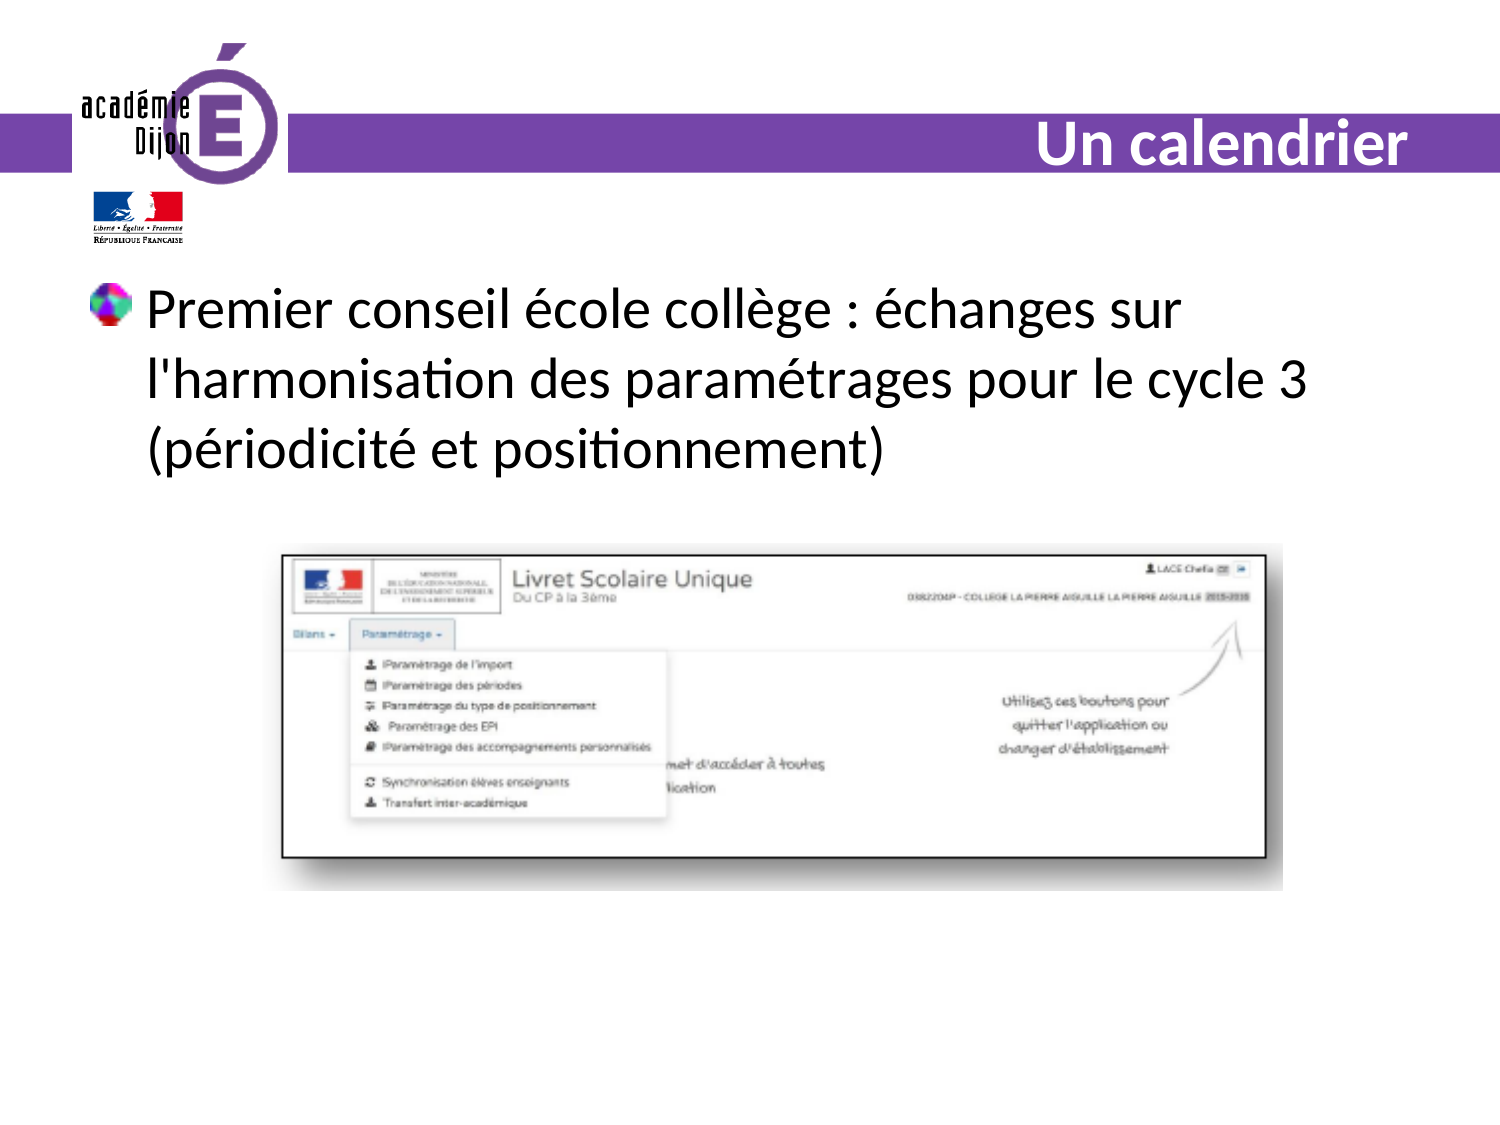

Un calendrier
Premier conseil école collège : échanges sur l'harmonisation des paramétrages pour le cycle 3 (périodicité et positionnement)